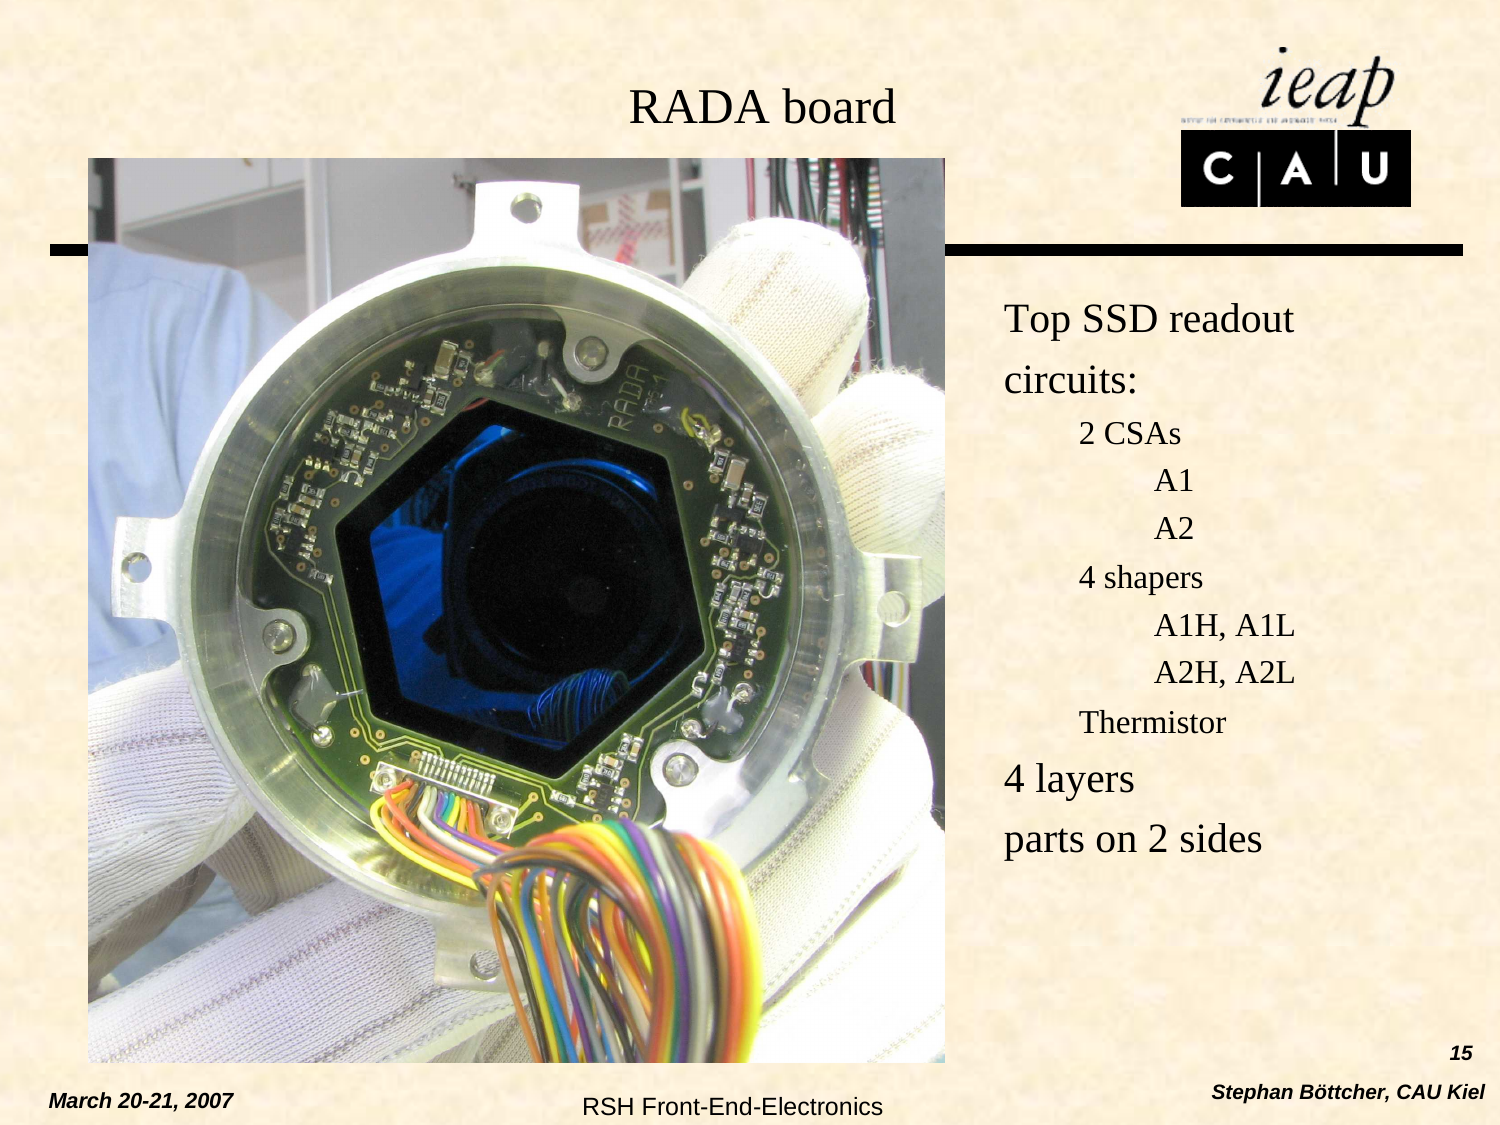

# RADA board
Top SSD readout
circuits:
2 CSAs
A1
A2
4 shapers
A1H, A1L
A2H, A2L
Thermistor
4 layers
parts on 2 sides
15
March 20, 2007
RSH Front-End-Electronics